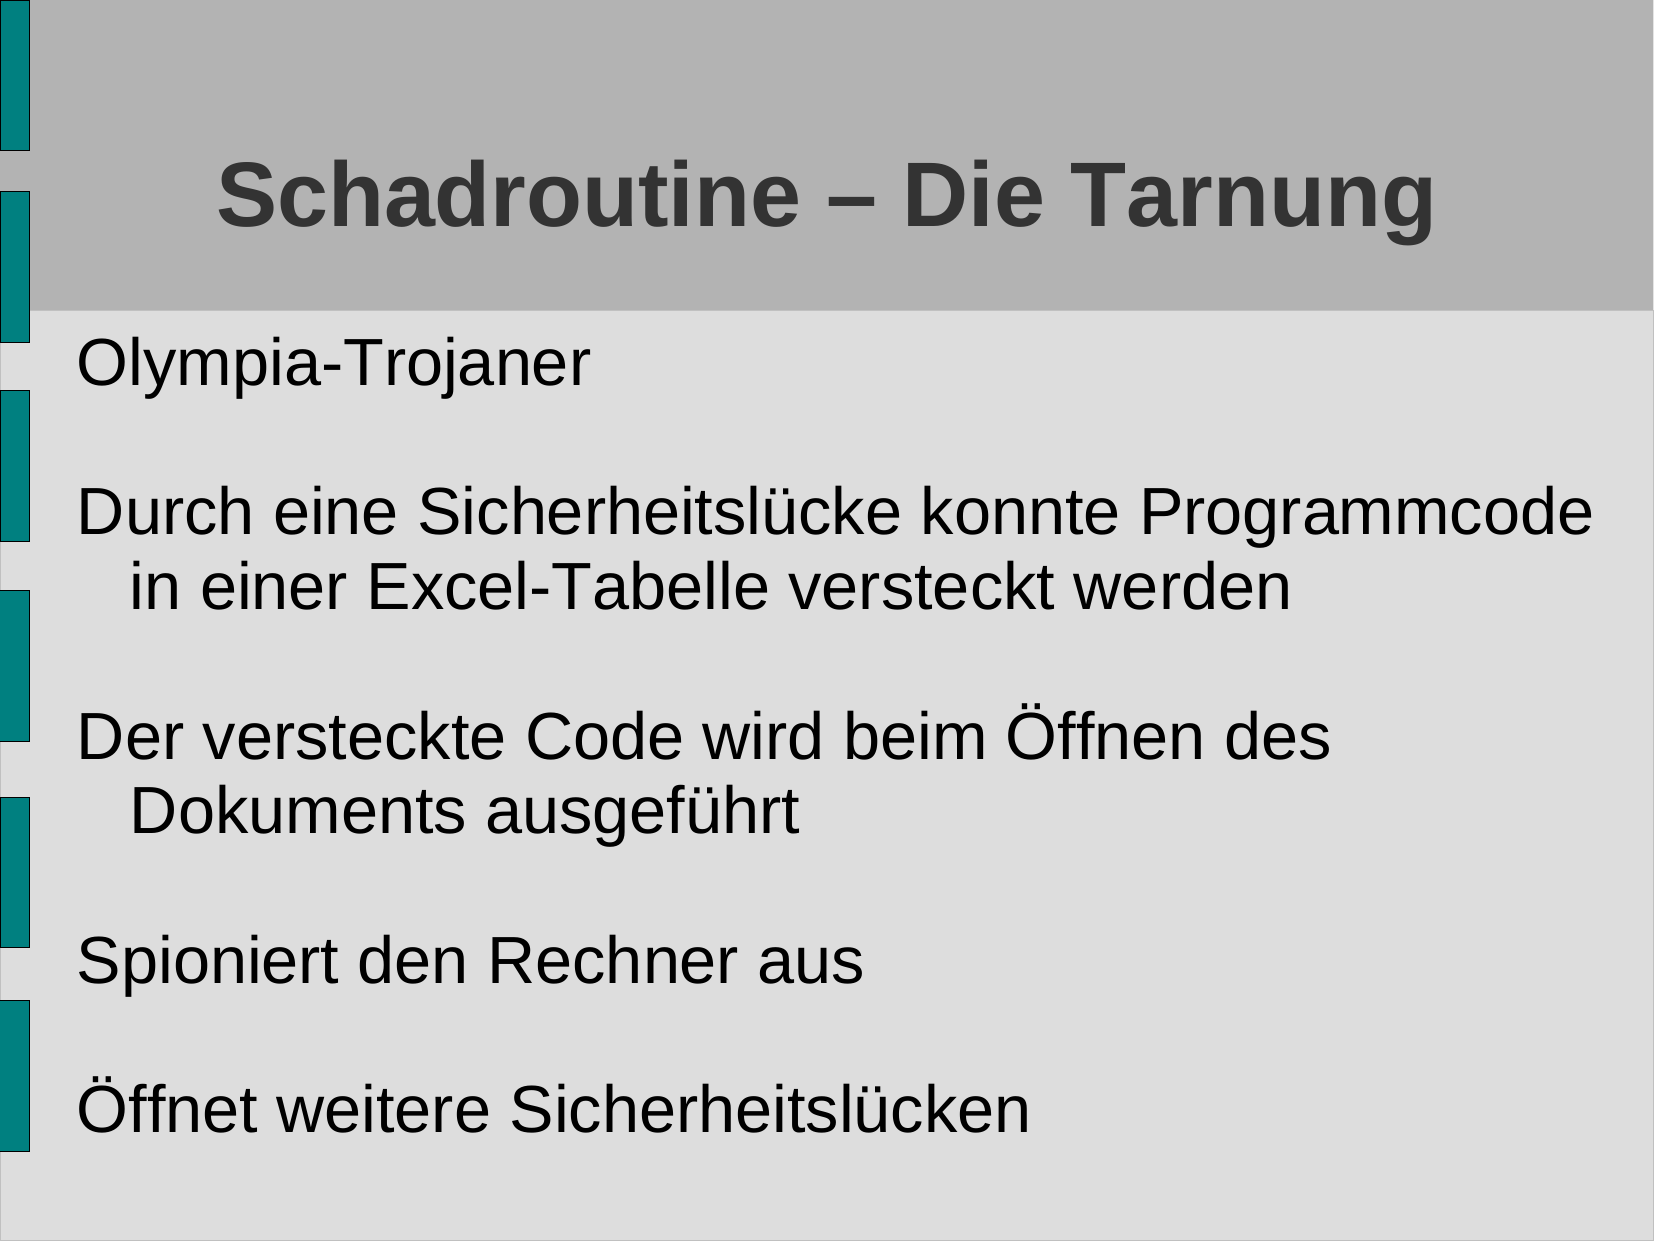

# Schadroutine – Die Tarnung
Olympia-Trojaner
Durch eine Sicherheitslücke konnte Programmcode in einer Excel-Tabelle versteckt werden
Der versteckte Code wird beim Öffnen des Dokuments ausgeführt
Spioniert den Rechner aus
Öffnet weitere Sicherheitslücken